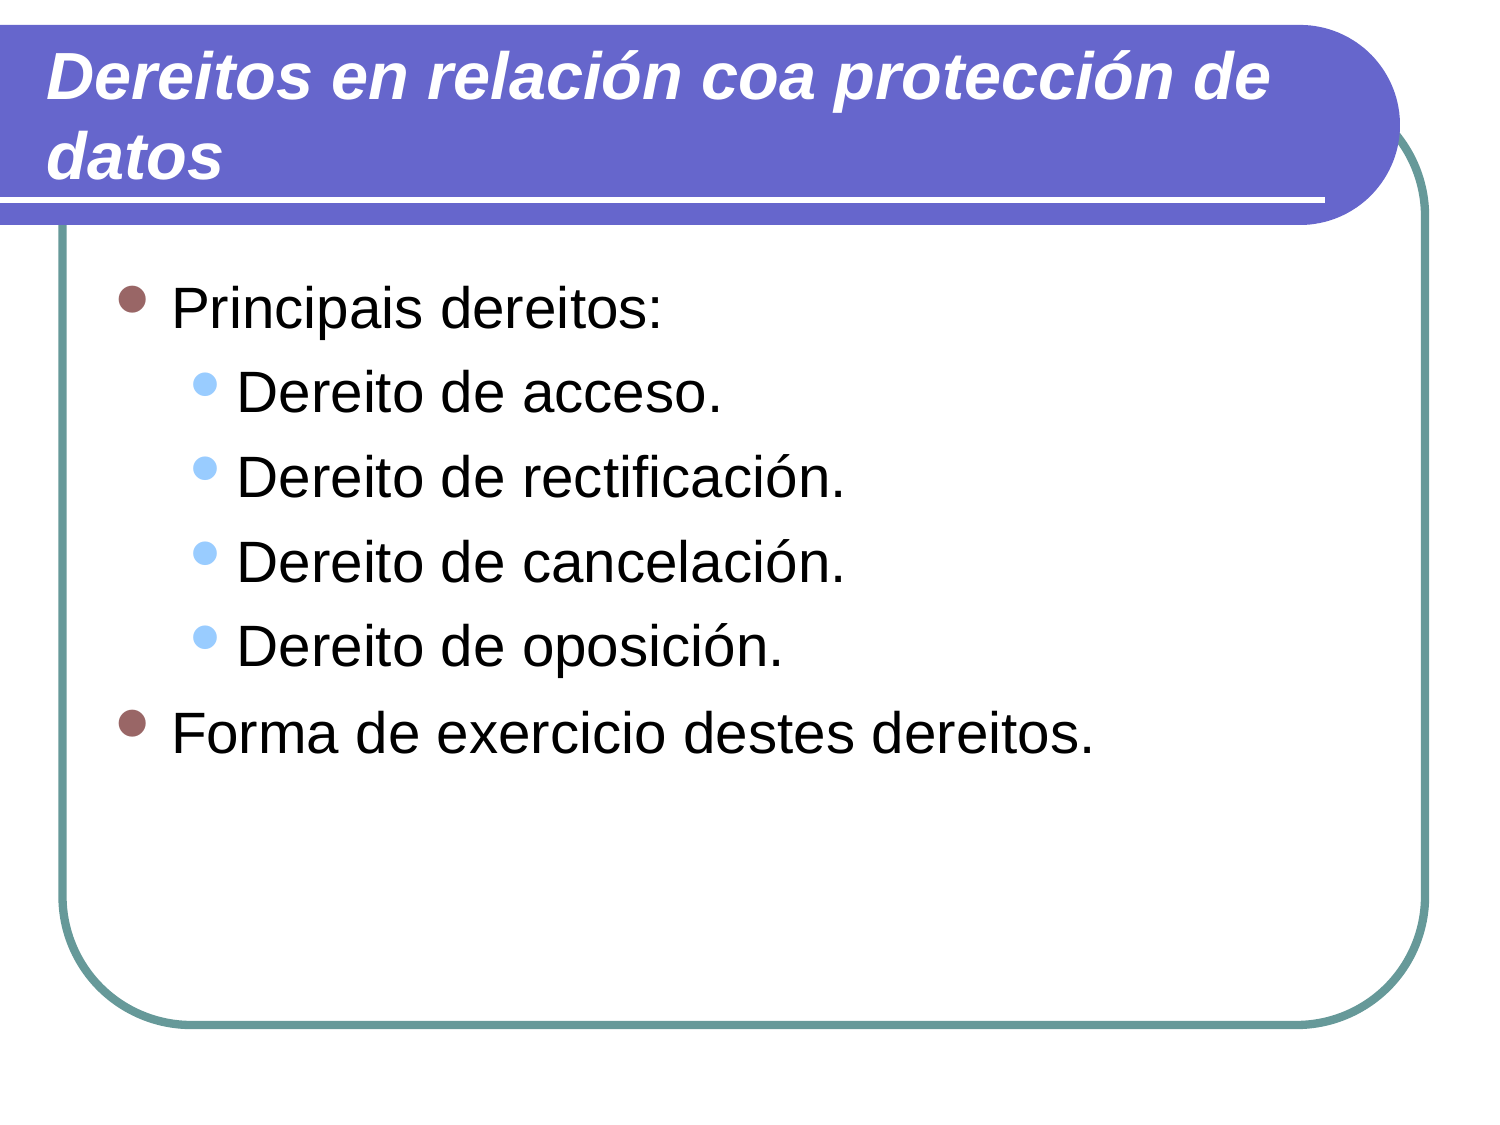

# Dereitos en relación coa protección de datos
Principais dereitos:
Dereito de acceso.
Dereito de rectificación.
Dereito de cancelación.
Dereito de oposición.
Forma de exercicio destes dereitos.